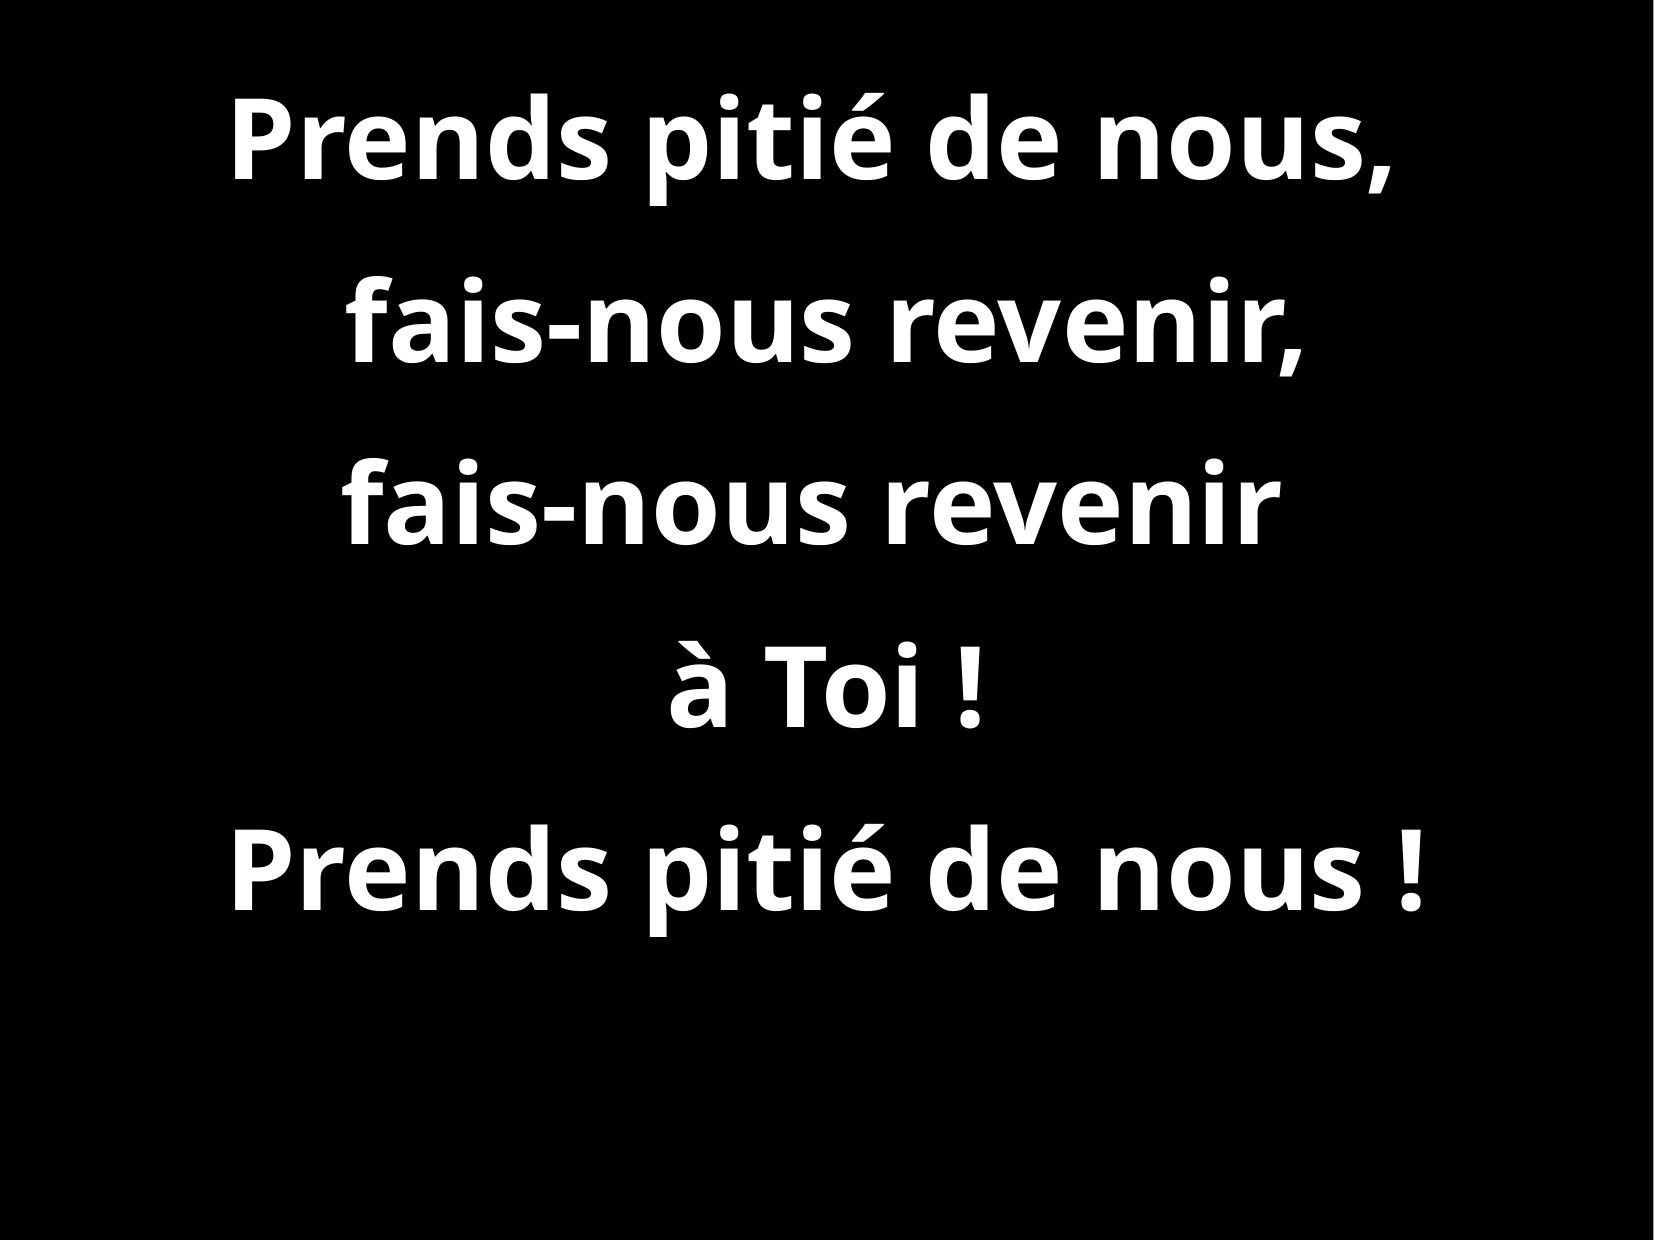

# Prends pitié de nous,
fais-nous revenir,
fais-nous revenir
à Toi !
Prends pitié de nous !